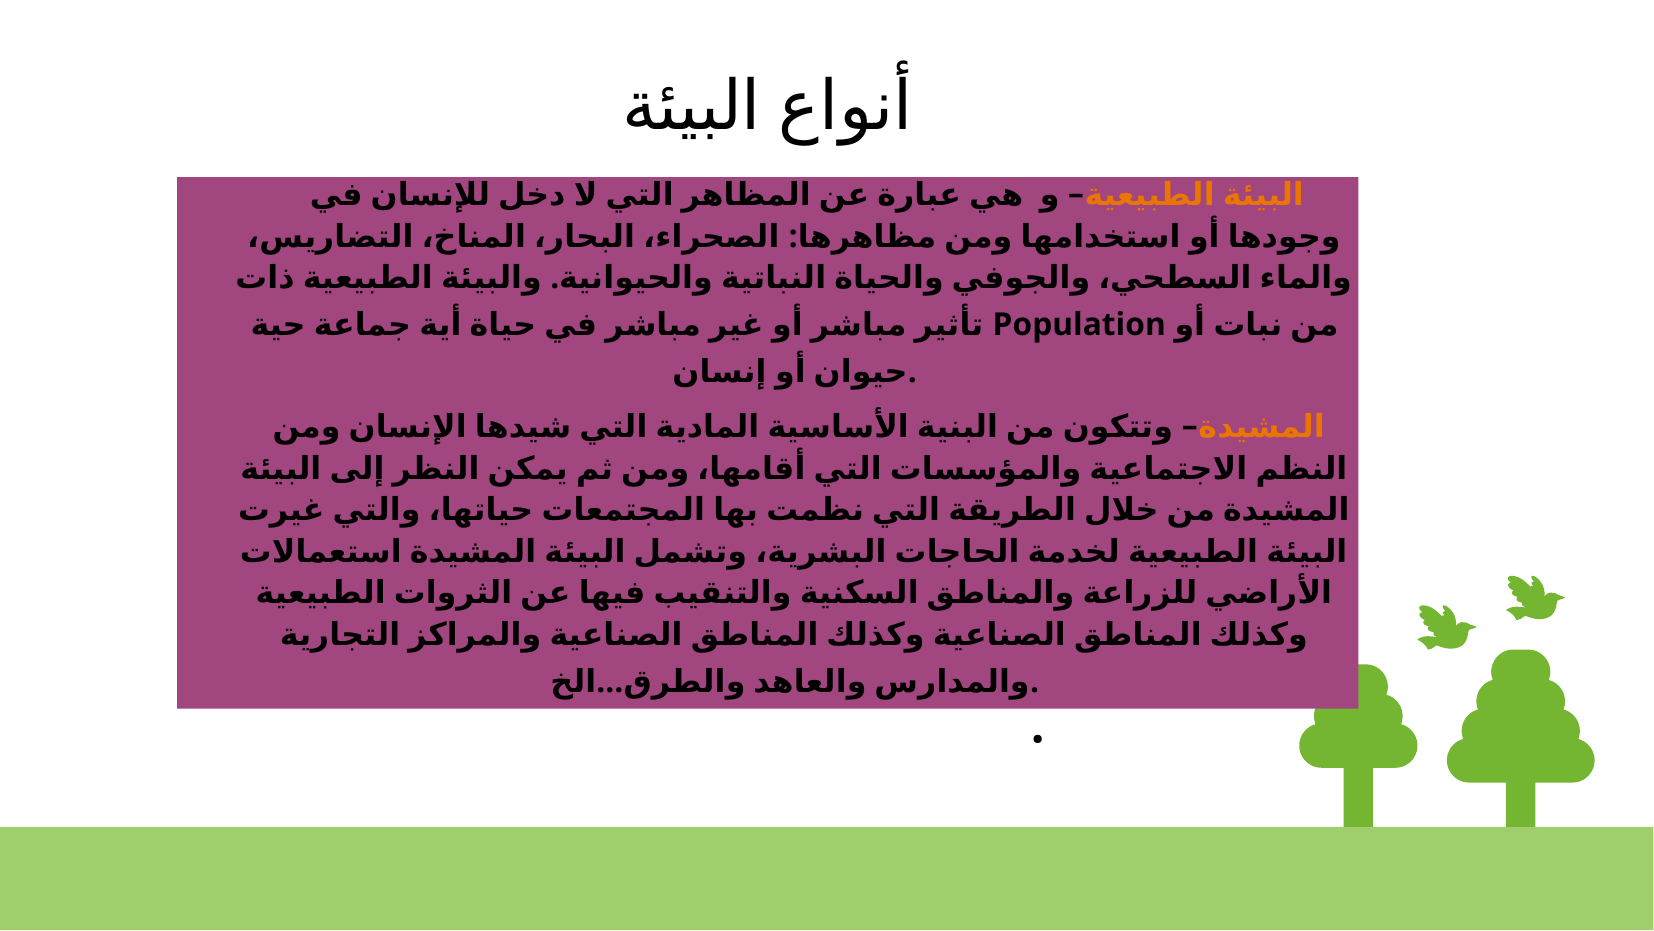

# أنواع البيئة
 البيئة الطبيعية– و هي عبارة عن المظاهر التي لا دخل للإنسان في وجودها أو استخدامها ومن مظاهرها: الصحراء، البحار، المناخ، التضاريس، والماء السطحي، والجوفي والحياة النباتية والحيوانية. والبيئة الطبيعية ذات تأثير مباشر أو غير مباشر في حياة أية جماعة حية Population من نبات أو حيوان أو إنسان.
 المشيدة– وتتكون من البنية الأساسية المادية التي شيدها الإنسان ومن النظم الاجتماعية والمؤسسات التي أقامها، ومن ثم يمكن النظر إلى البيئة المشيدة من خلال الطريقة التي نظمت بها المجتمعات حياتها، والتي غيرت البيئة الطبيعية لخدمة الحاجات البشرية، وتشمل البيئة المشيدة استعمالات الأراضي للزراعة والمناطق السكنية والتنقيب فيها عن الثروات الطبيعية وكذلك المناطق الصناعية وكذلك المناطق الصناعية والمراكز التجارية والمدارس والعاهد والطرق…الخ.